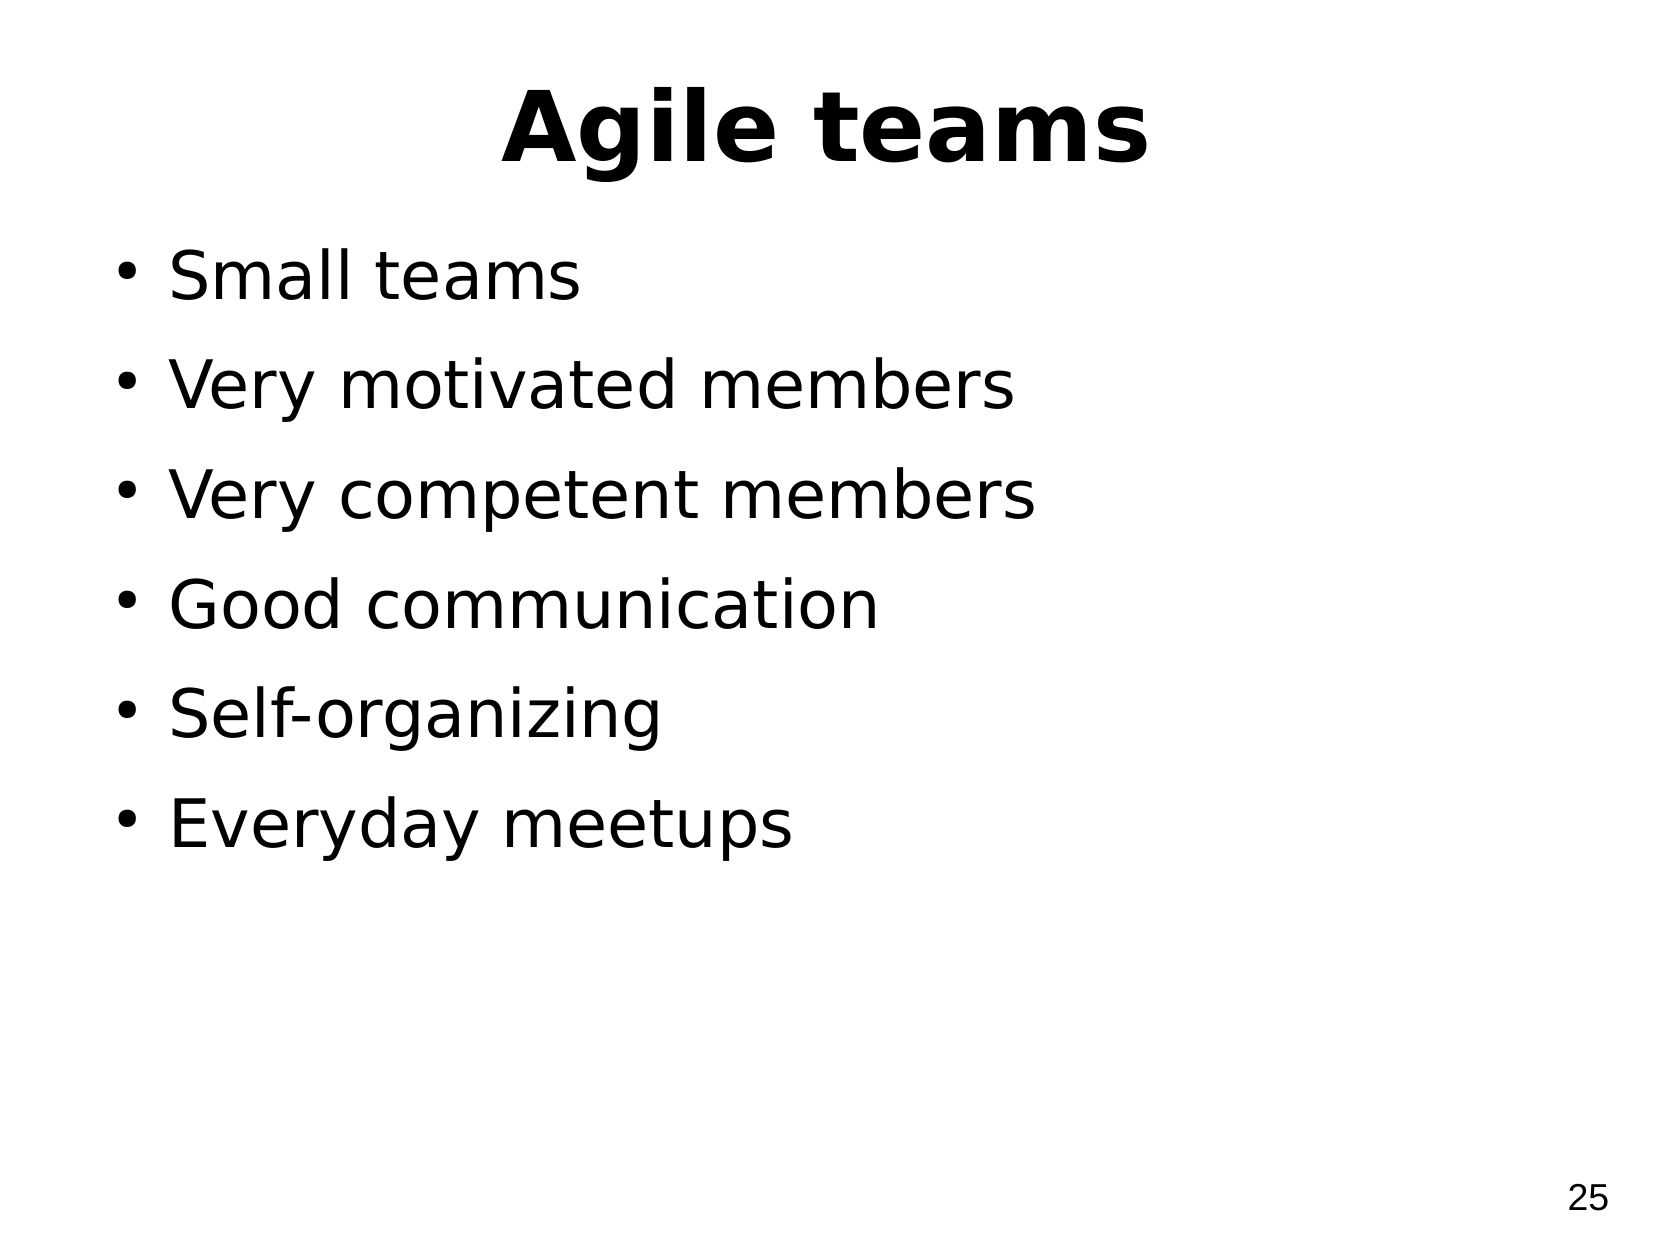

# Agile teams
Small teams
Very motivated members
Very competent members
Good communication
Self-organizing
Everyday meetups